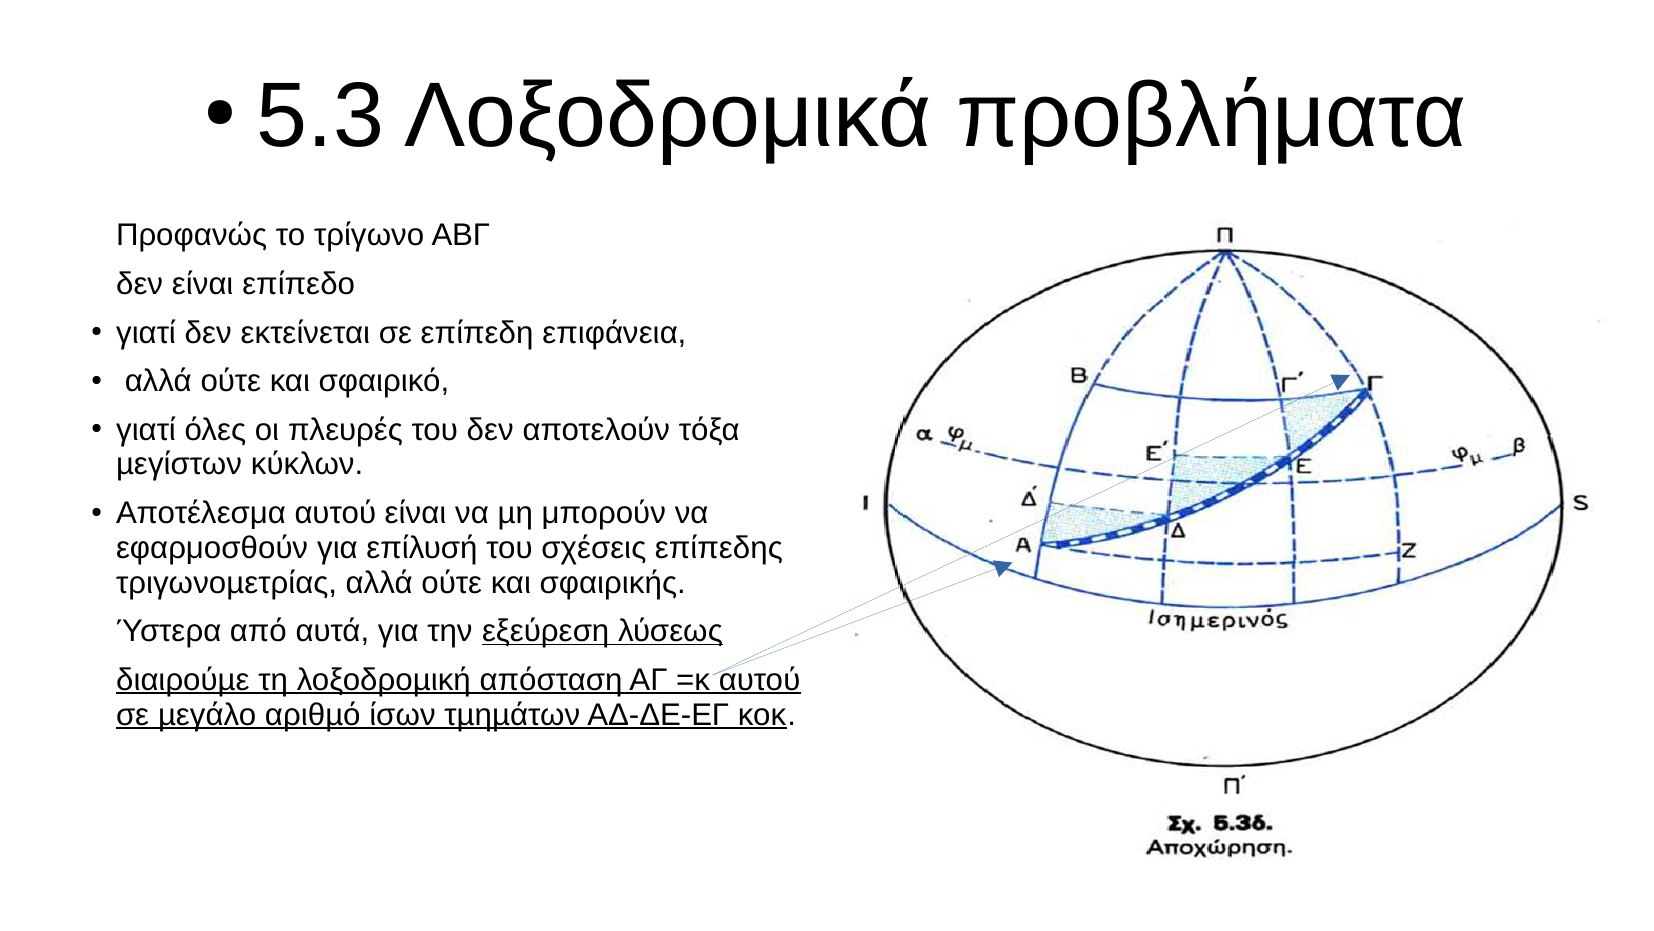

# 5.3 Λοξοδρομικά προβλήματα
Προφανώς το τρίγωνο ΑΒΓ
δεν είναι επίπεδο
γιατί δεν εκτείνεται σε επίπεδη επιφάνεια,
 αλλά ούτε και σφαιρικό,
γιατί όλες οι πλευρές του δεν αποτελούν τόξα µεγίστων κύκλων.
Αποτέλεσμα αυτού είναι να µη μπορούν να εφαρμοσθούν για επίλυσή του σχέσεις επίπεδης τριγωνοµετρίας, αλλά ούτε και σφαιρικής.
Ύστερα από αυτά, για την εξεύρεση λύσεως
διαιρούµε τη λοξοδροµική απόσταση ΑΓ =κ αυτού σε µεγάλο αριθµό ίσων τµηµάτων ΑΔ-ΔΕ-ΕΓ κοκ.